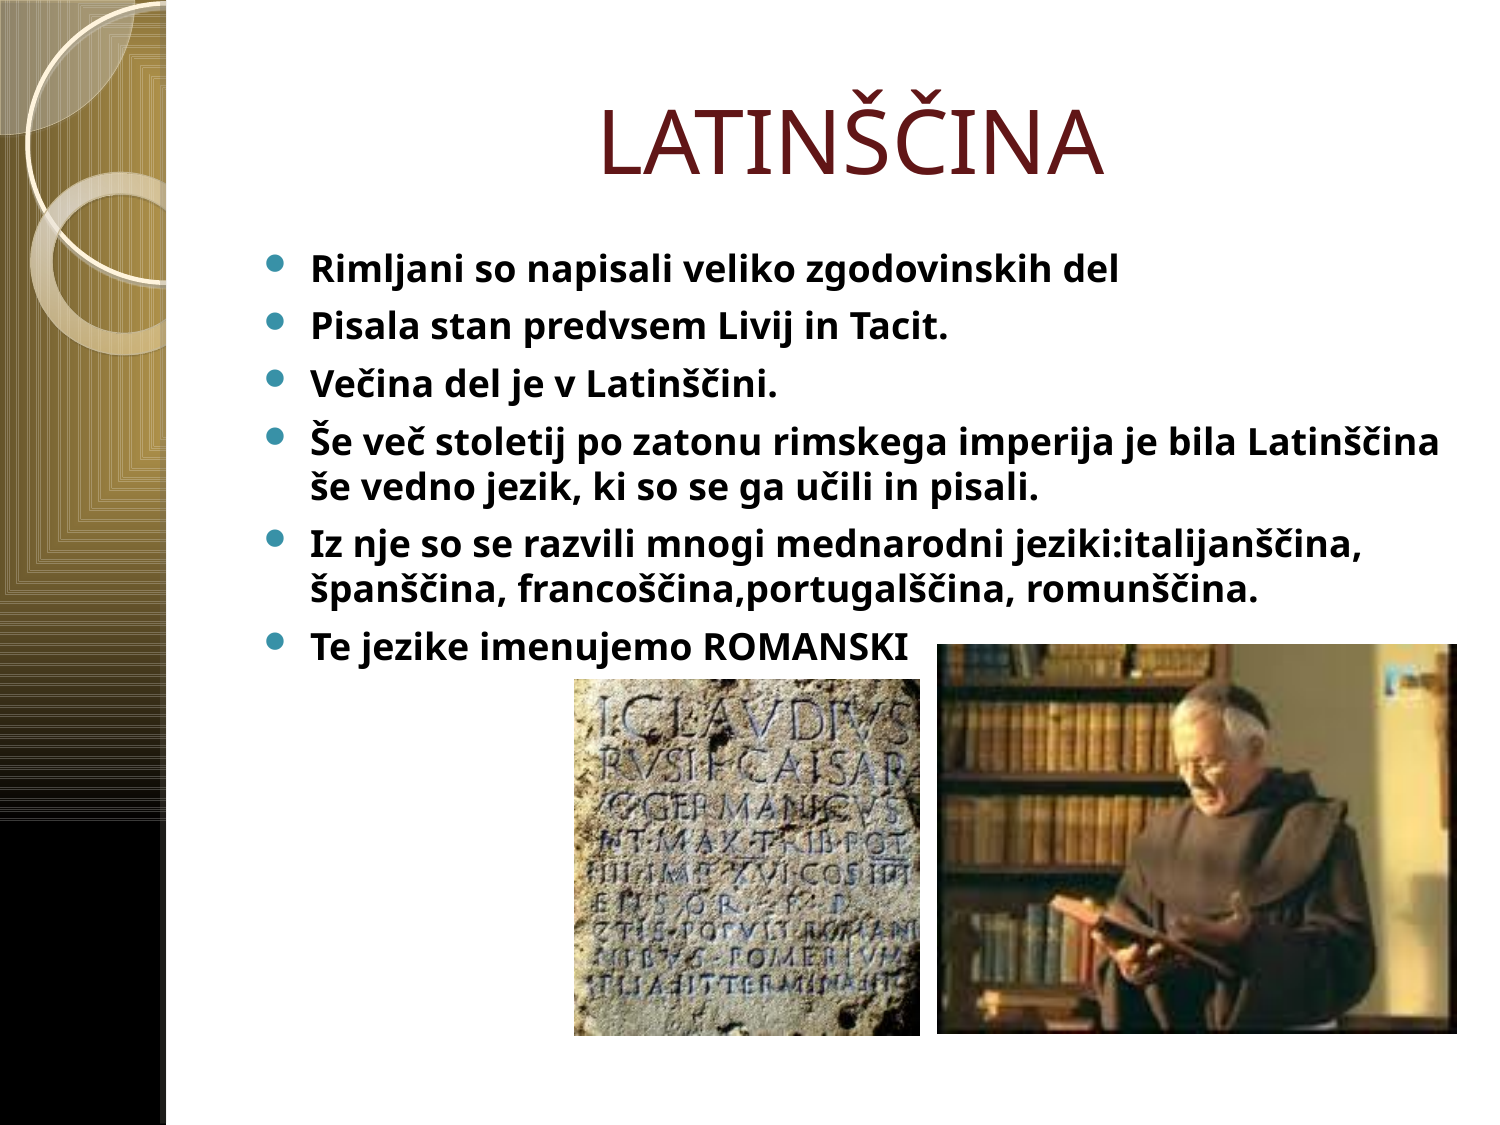

# LATINŠČINA
Rimljani so napisali veliko zgodovinskih del
Pisala stan predvsem Livij in Tacit.
Večina del je v Latinščini.
Še več stoletij po zatonu rimskega imperija je bila Latinščina še vedno jezik, ki so se ga učili in pisali.
Iz nje so se razvili mnogi mednarodni jeziki:italijanščina, španščina, francoščina,portugalščina, romunščina.
Te jezike imenujemo ROMANSKI